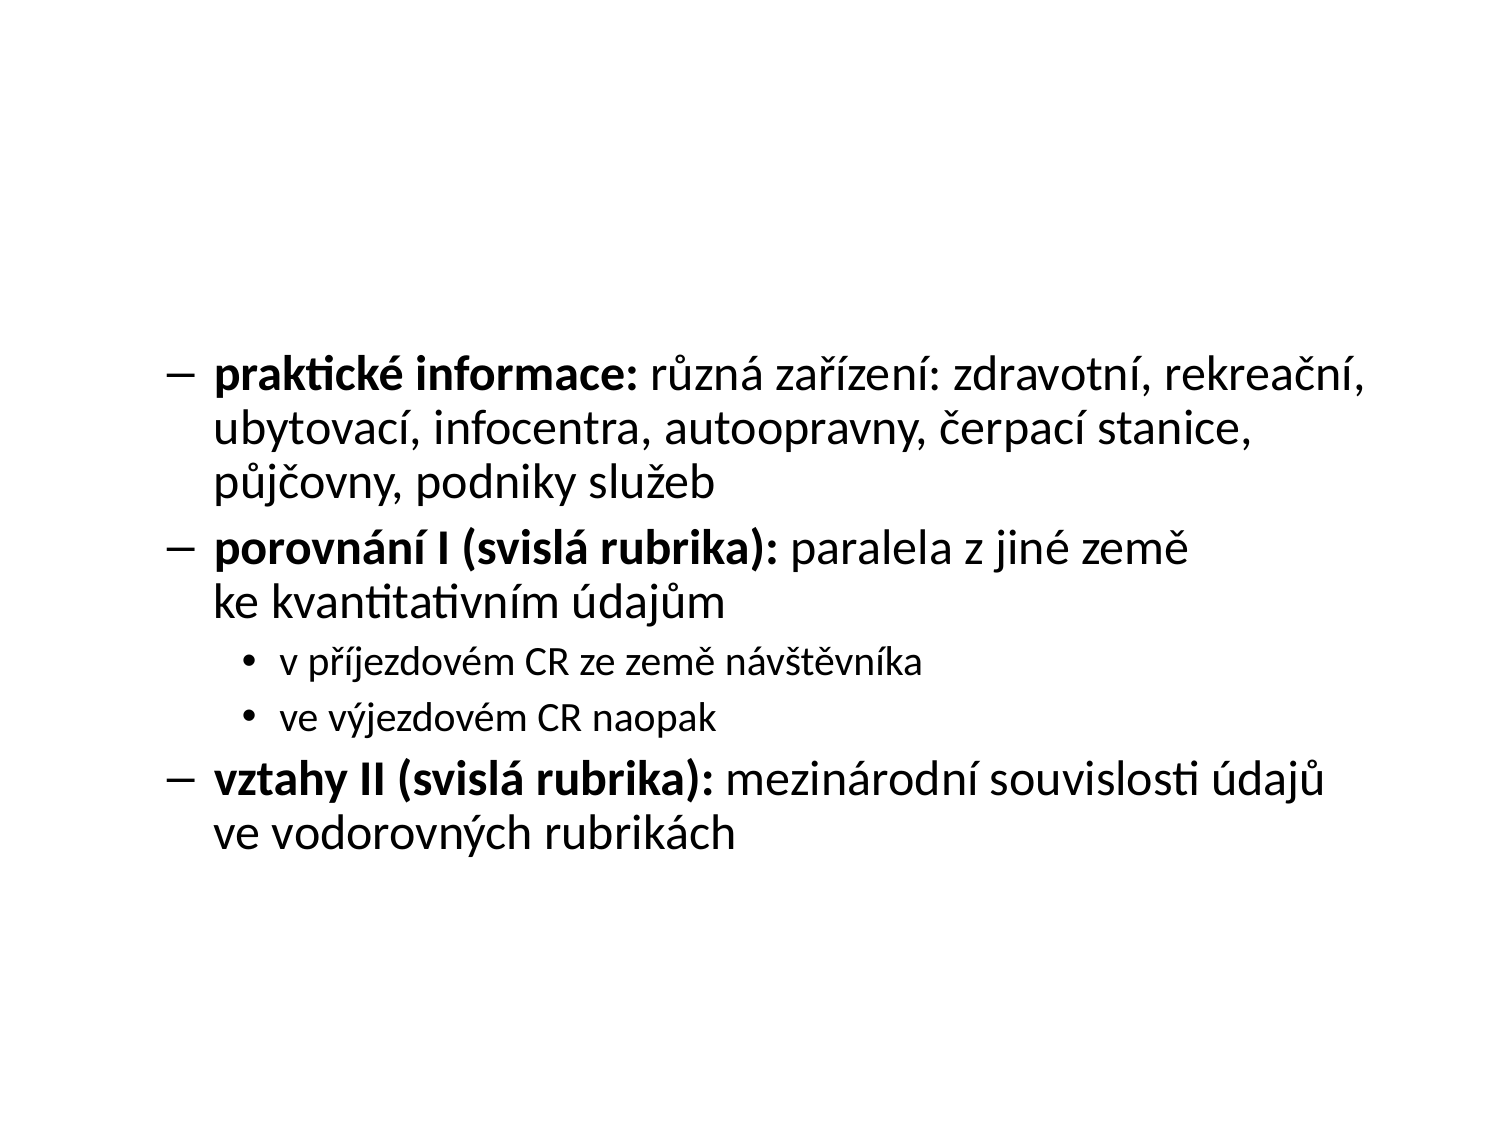

# praktické informace: různá zařízení: zdravotní, rekreační, ubytovací, infocentra, autoopravny, čerpací stanice, půjčovny, podniky služeb
porovnání I (svislá rubrika): paralela z jiné země
ke kvantitativním údajům
v příjezdovém CR ze země návštěvníka
ve výjezdovém CR naopak
vztahy II (svislá rubrika): mezinárodní souvislosti údajů
ve vodorovných rubrikách